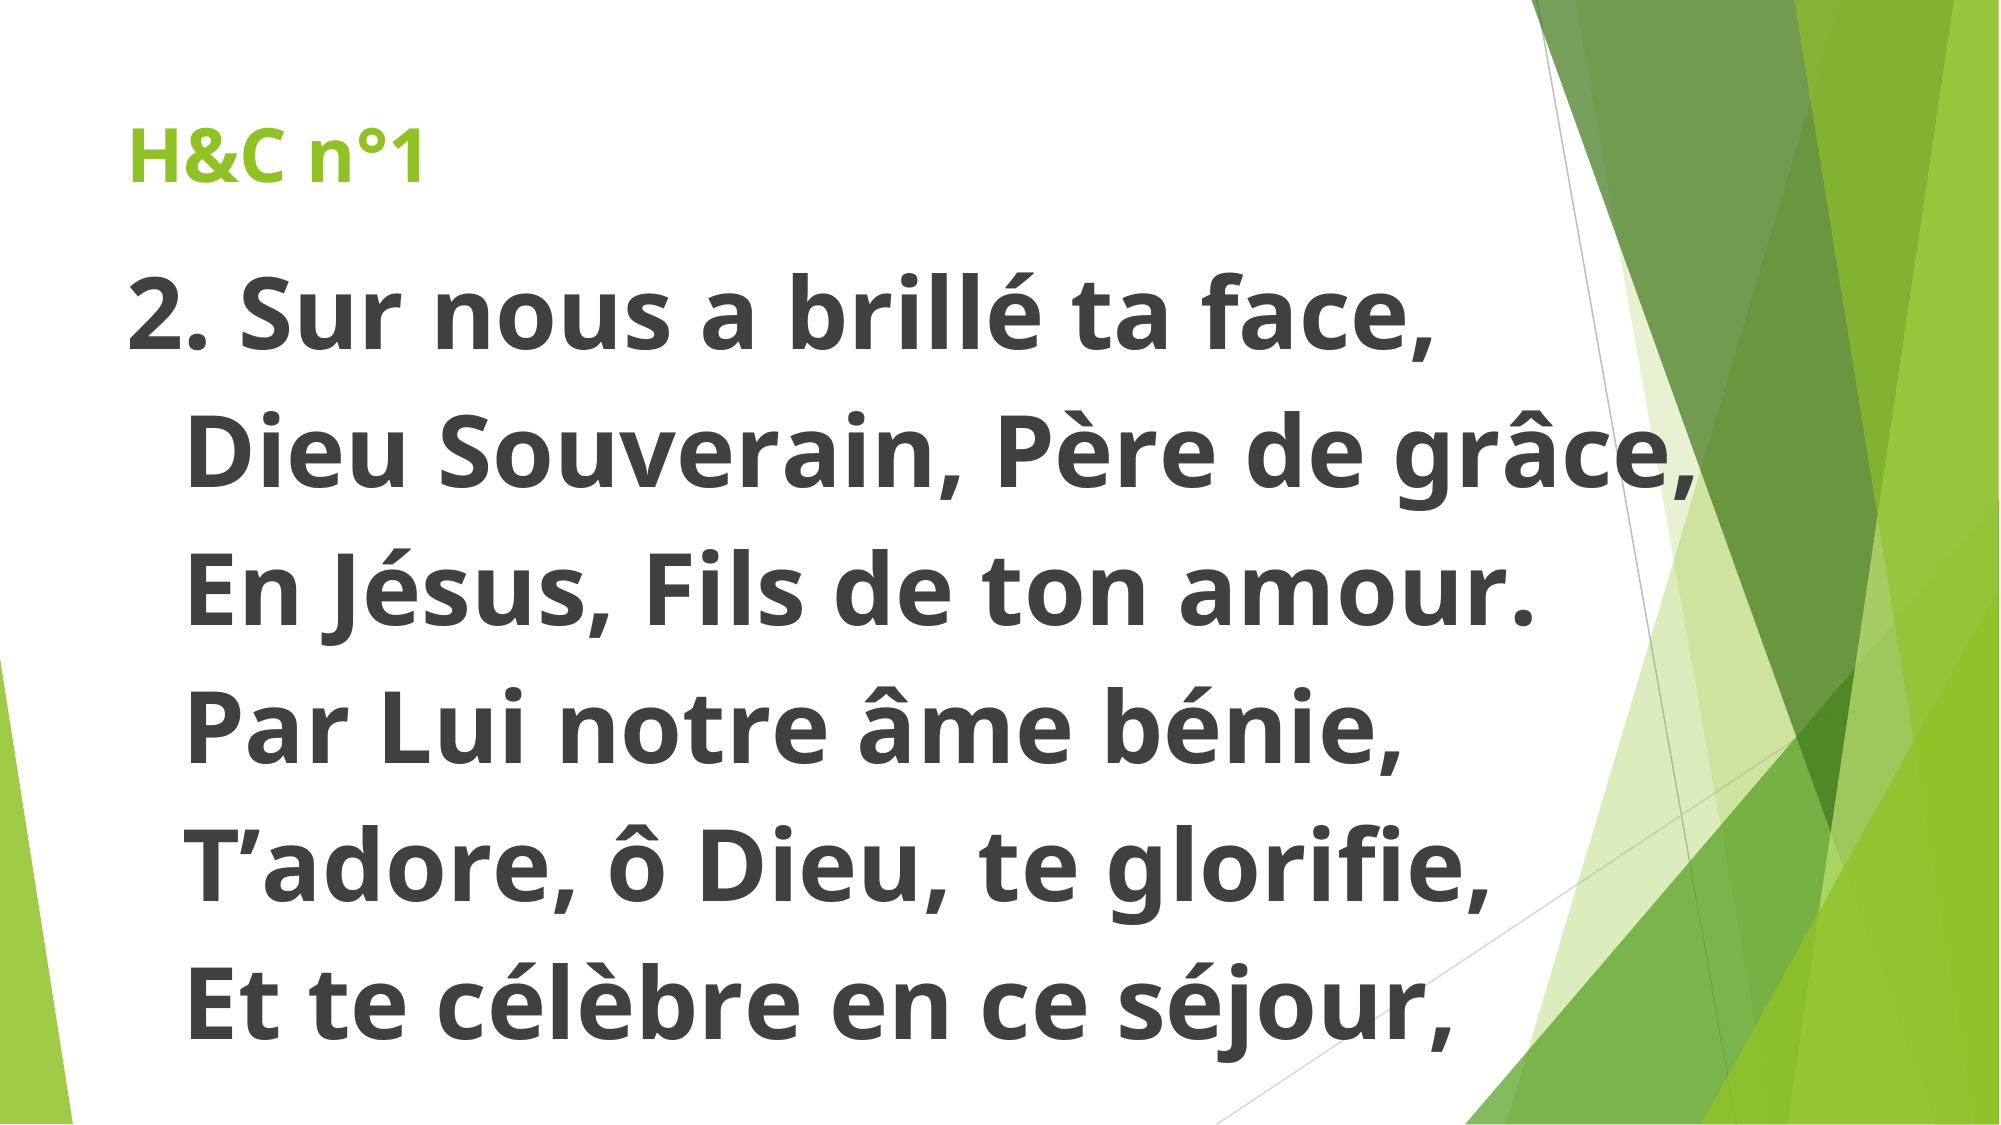

H&C n°1
2. Sur nous a brillé ta face,
Dieu Souverain, Père de grâce,
En Jésus, Fils de ton amour.
Par Lui notre âme bénie,
T’adore, ô Dieu, te glorifie,
Et te célèbre en ce séjour,